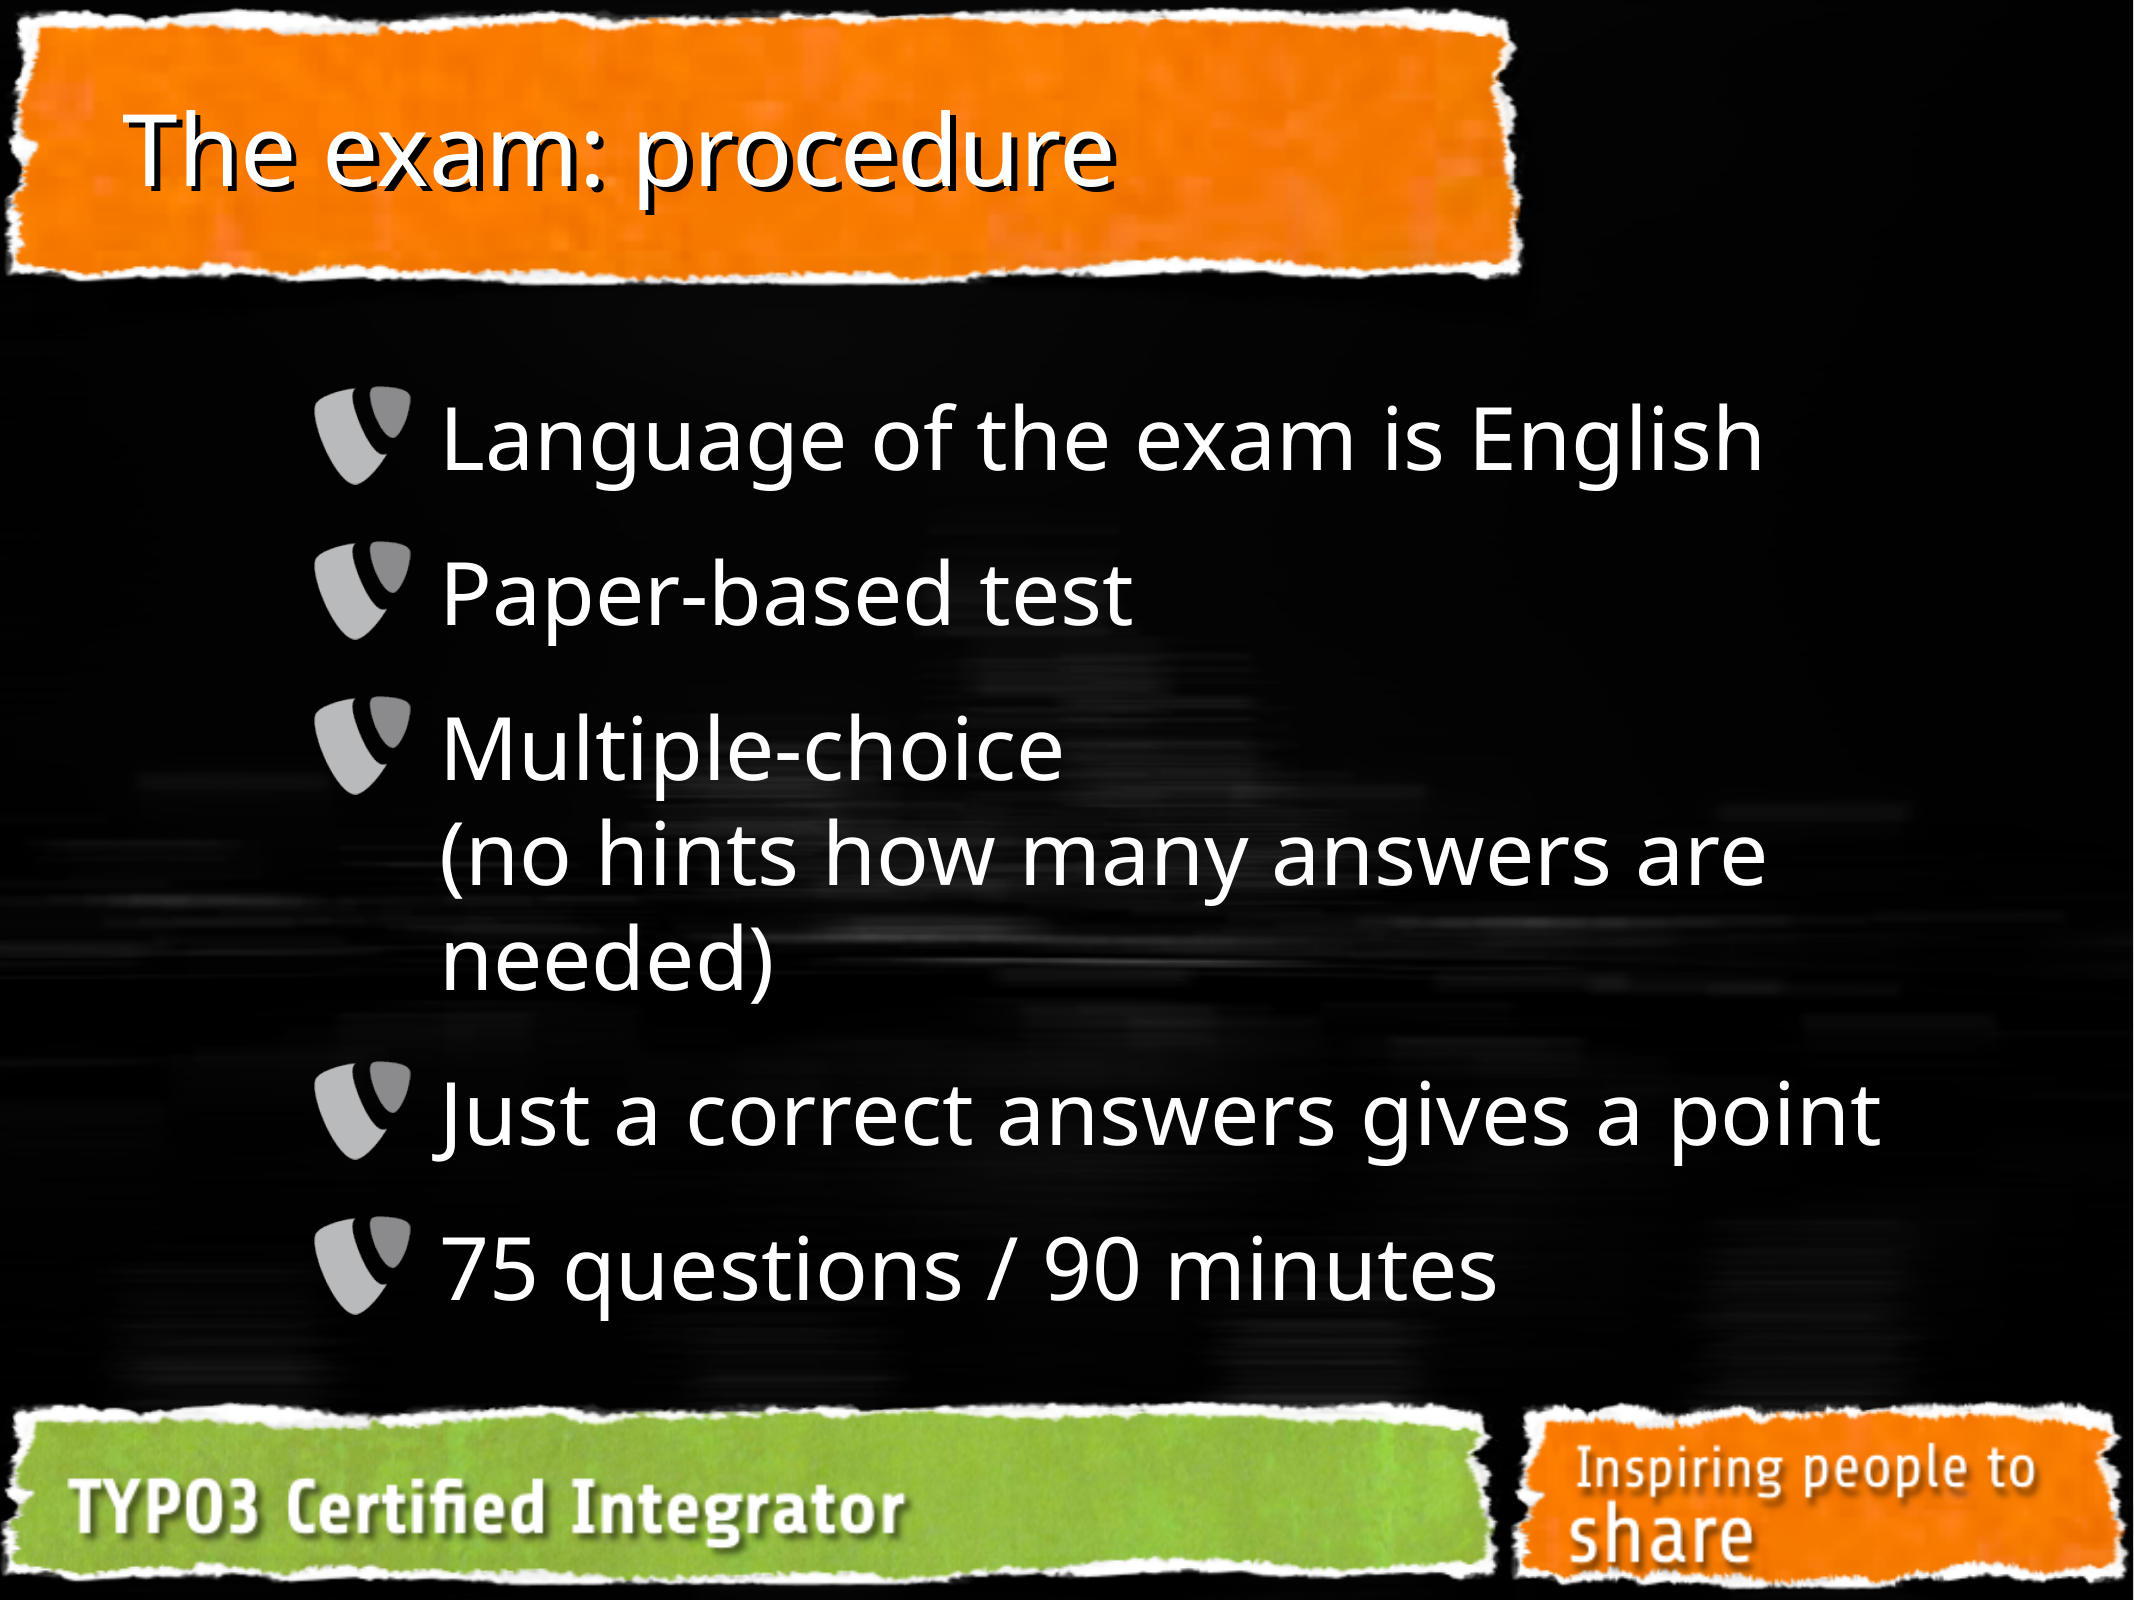

# The exam: procedure
Language of the exam is English
Paper-based test
Multiple-choice
(no hints how many answers are needed)
Just a correct answers gives a point
75 questions / 90 minutes